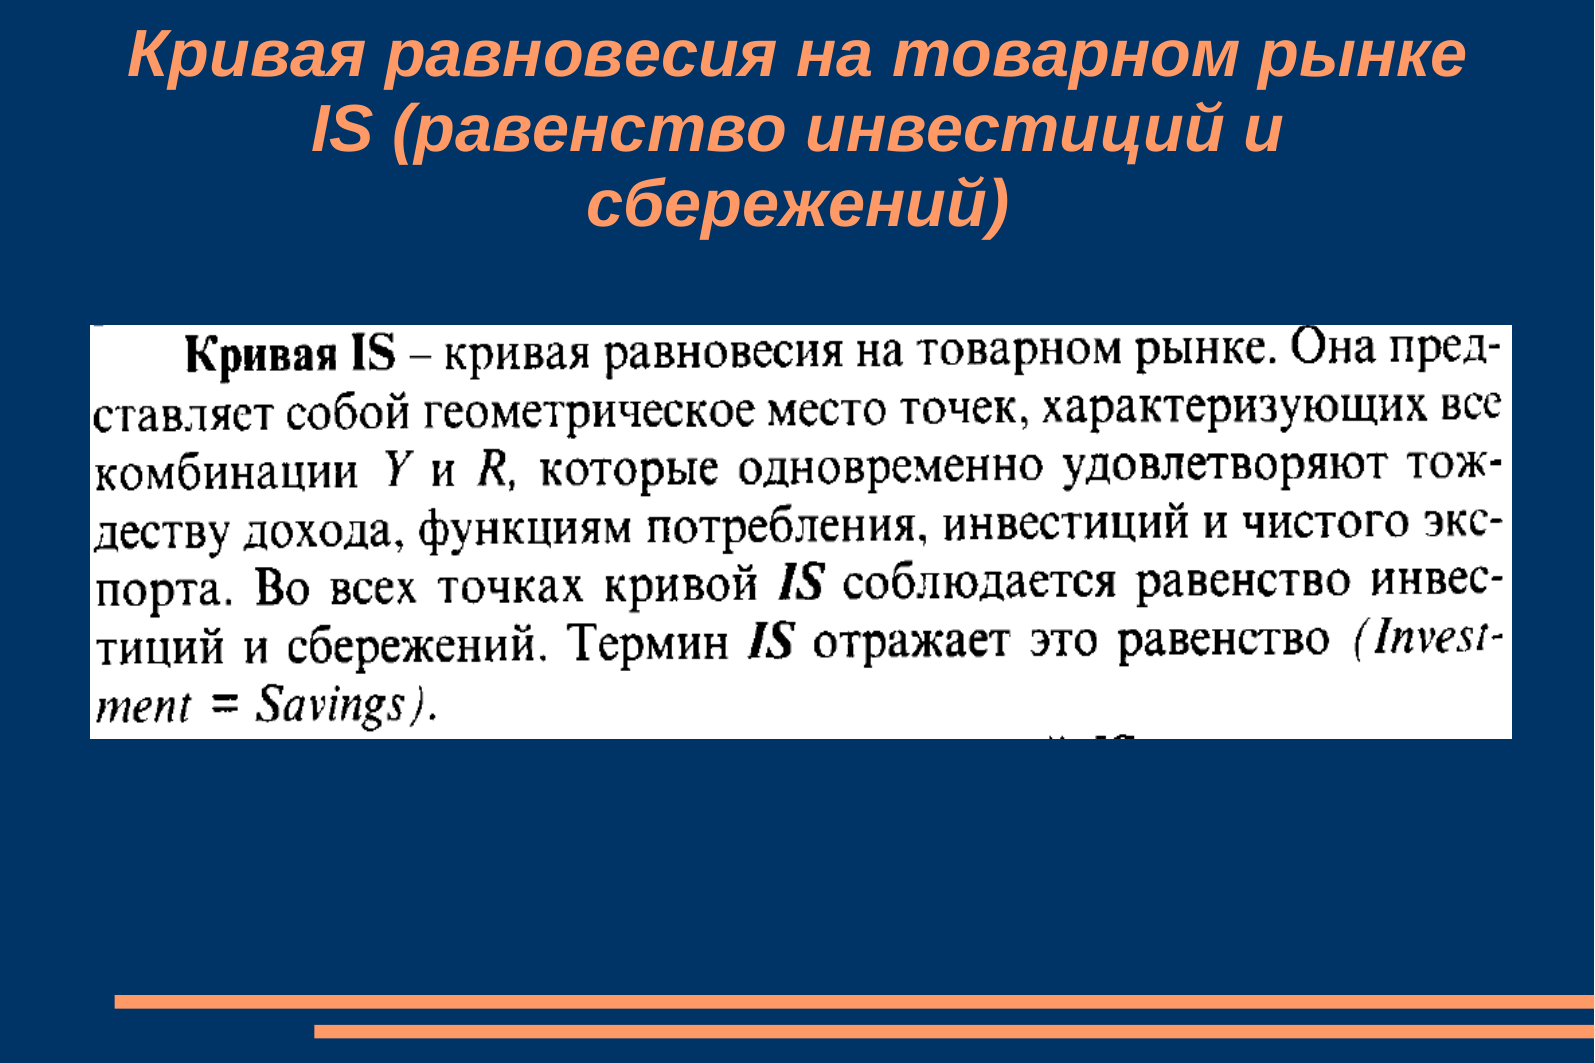

# Кривая равновесия на товарном рынке IS (равенство инвестиций и сбережений)